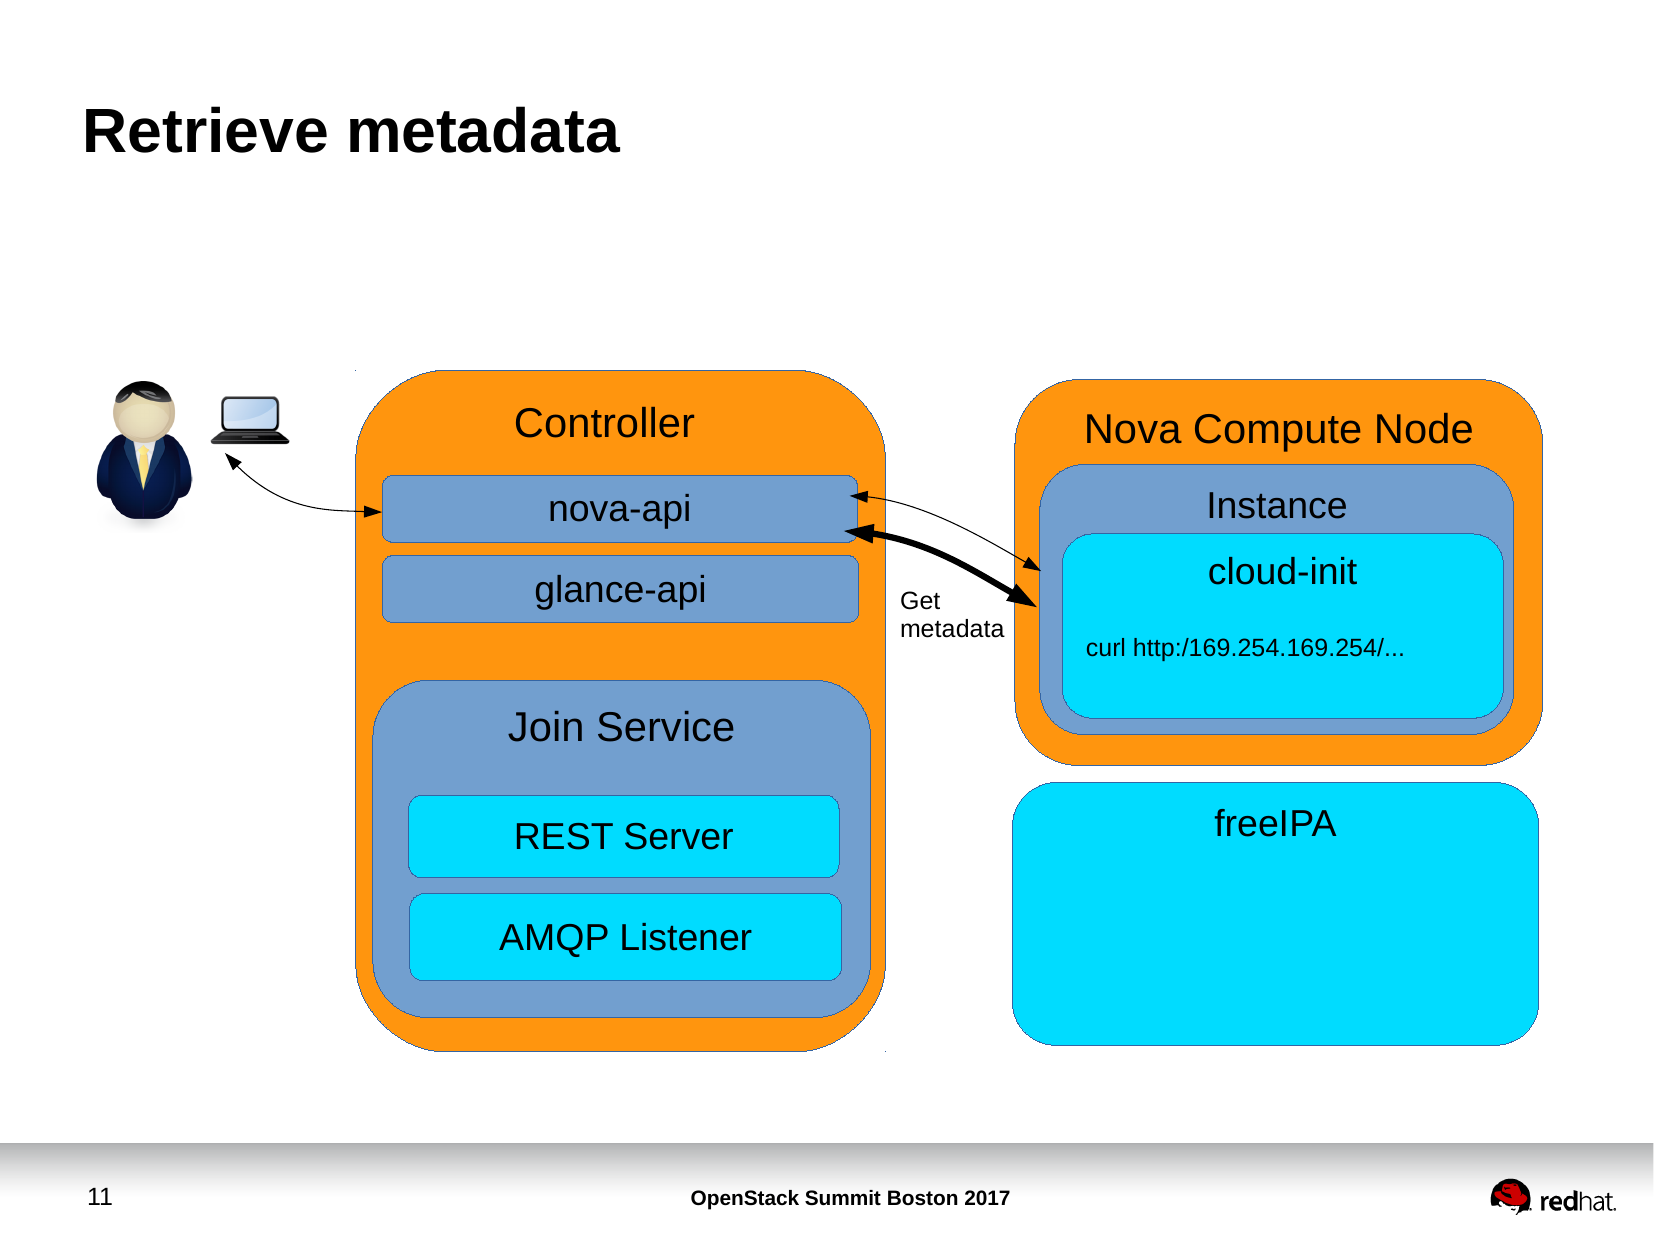

# Retrieve metadata
Controller
Nova Compute Node
Instance
nova-api
cloud-init
curl http:/169.254.169.254/...
glance-api
Get metadata
Join Service
freeIPA
REST Server
AMQP Listener